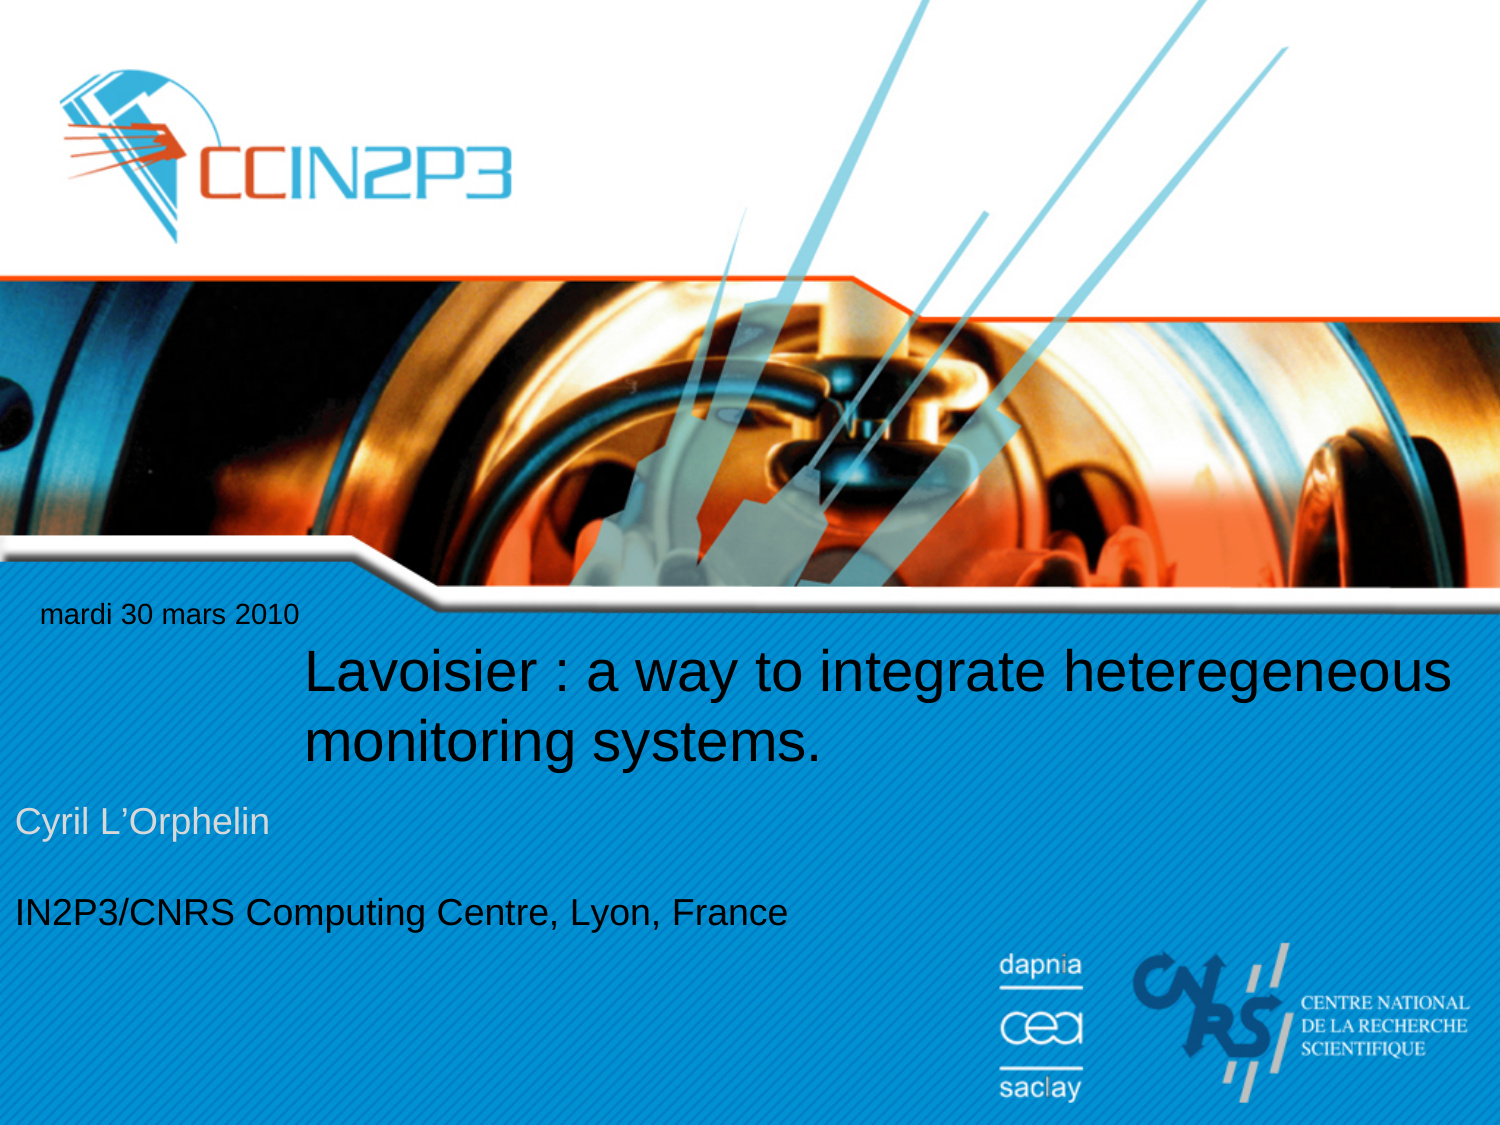

mardi 30 mars 2010
Lavoisier : a way to integrate heteregeneous monitoring systems.
Cyril L’Orphelin
IN2P3/CNRS Computing Centre, Lyon, France